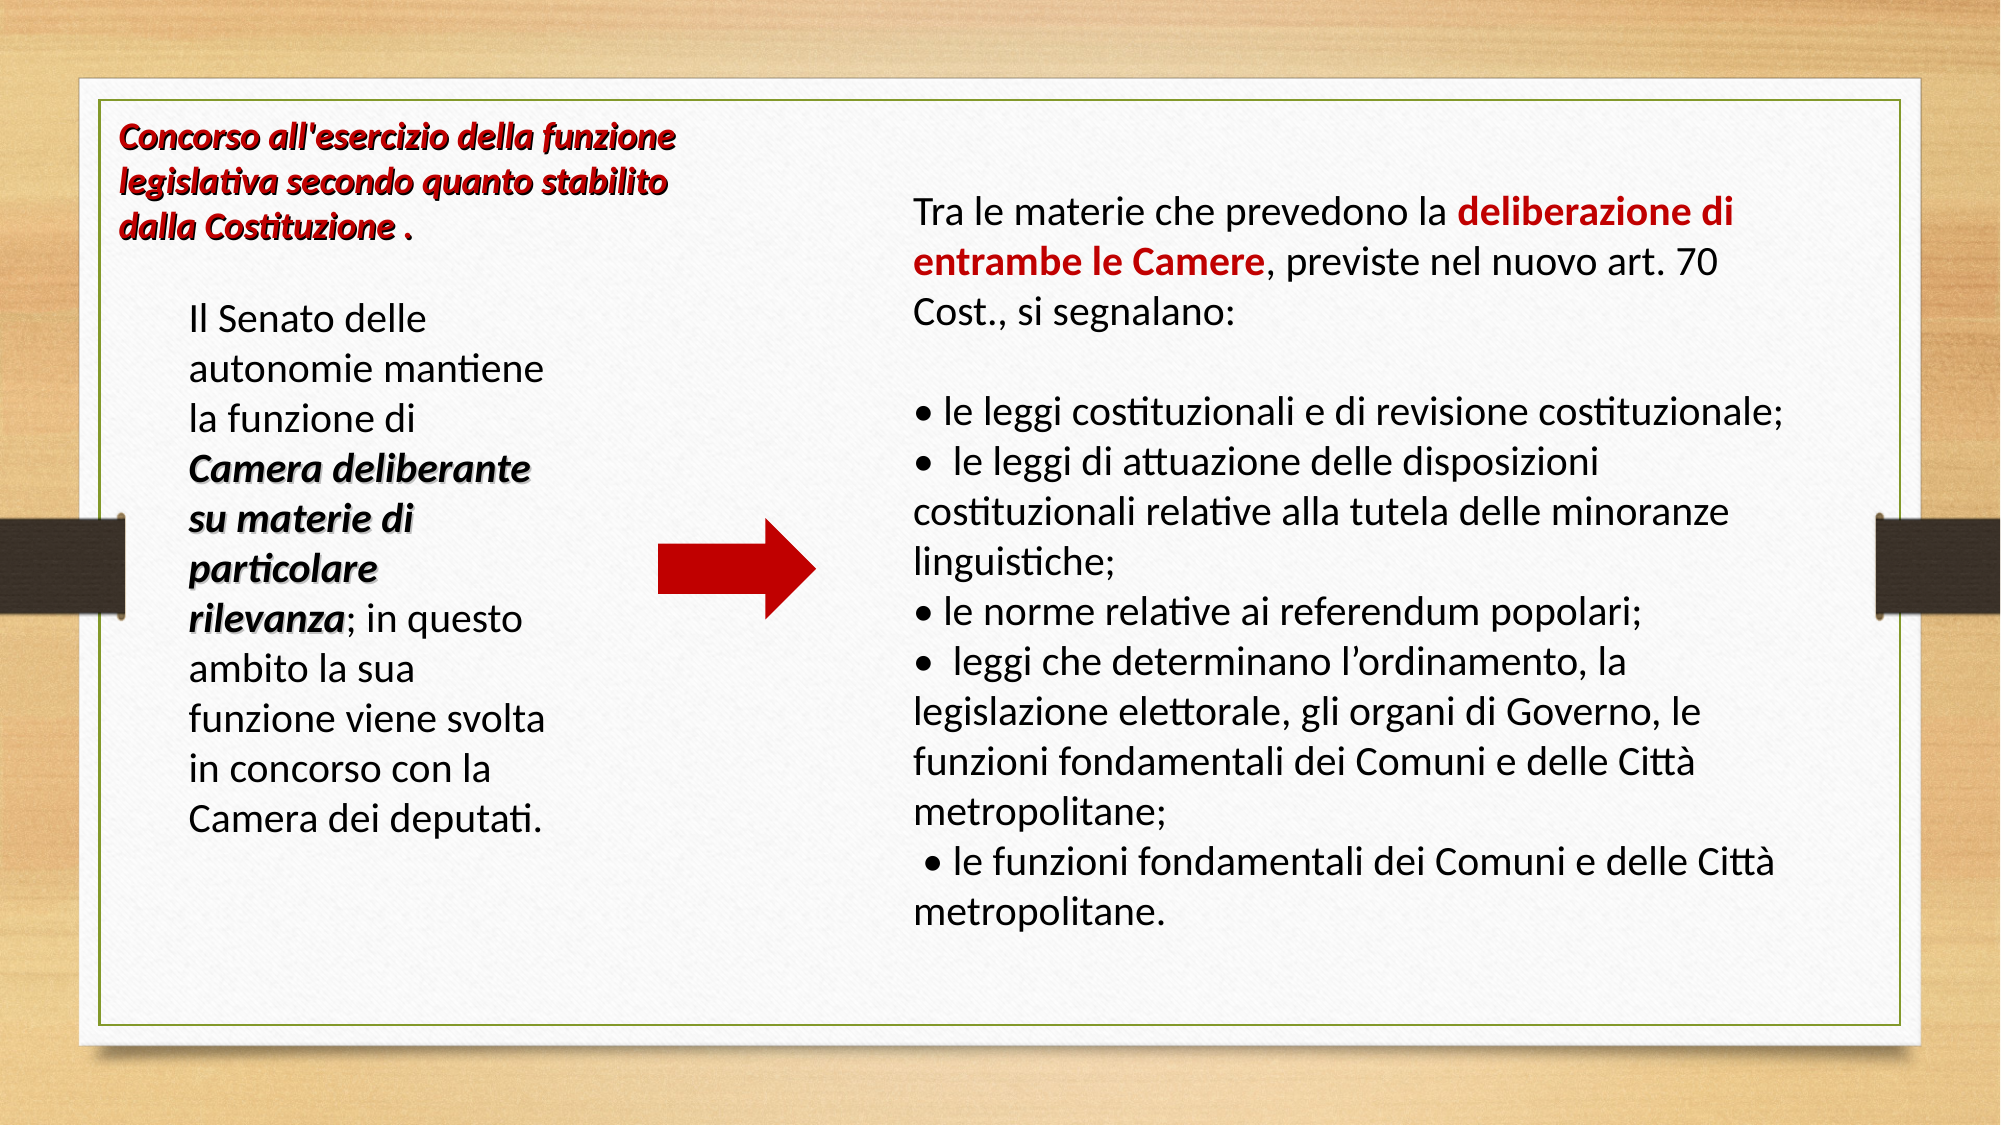

Concorso all'esercizio della funzione legislativa secondo quanto stabilito dalla Costituzione .
Tra le materie che prevedono la deliberazione di entrambe le Camere, previste nel nuovo art. 70 Cost., si segnalano:
• le leggi costituzionali e di revisione costituzionale;
• le leggi di attuazione delle disposizioni costituzionali relative alla tutela delle minoranze linguistiche;
• le norme relative ai referendum popolari;
• leggi che determinano l’ordinamento, la legislazione elettorale, gli organi di Governo, le funzioni fondamentali dei Comuni e delle Città metropolitane;
 • le funzioni fondamentali dei Comuni e delle Città metropolitane.
Il Senato delle autonomie mantiene la funzione di Camera deliberante su materie di particolare rilevanza; in questo ambito la sua funzione viene svolta in concorso con la Camera dei deputati.